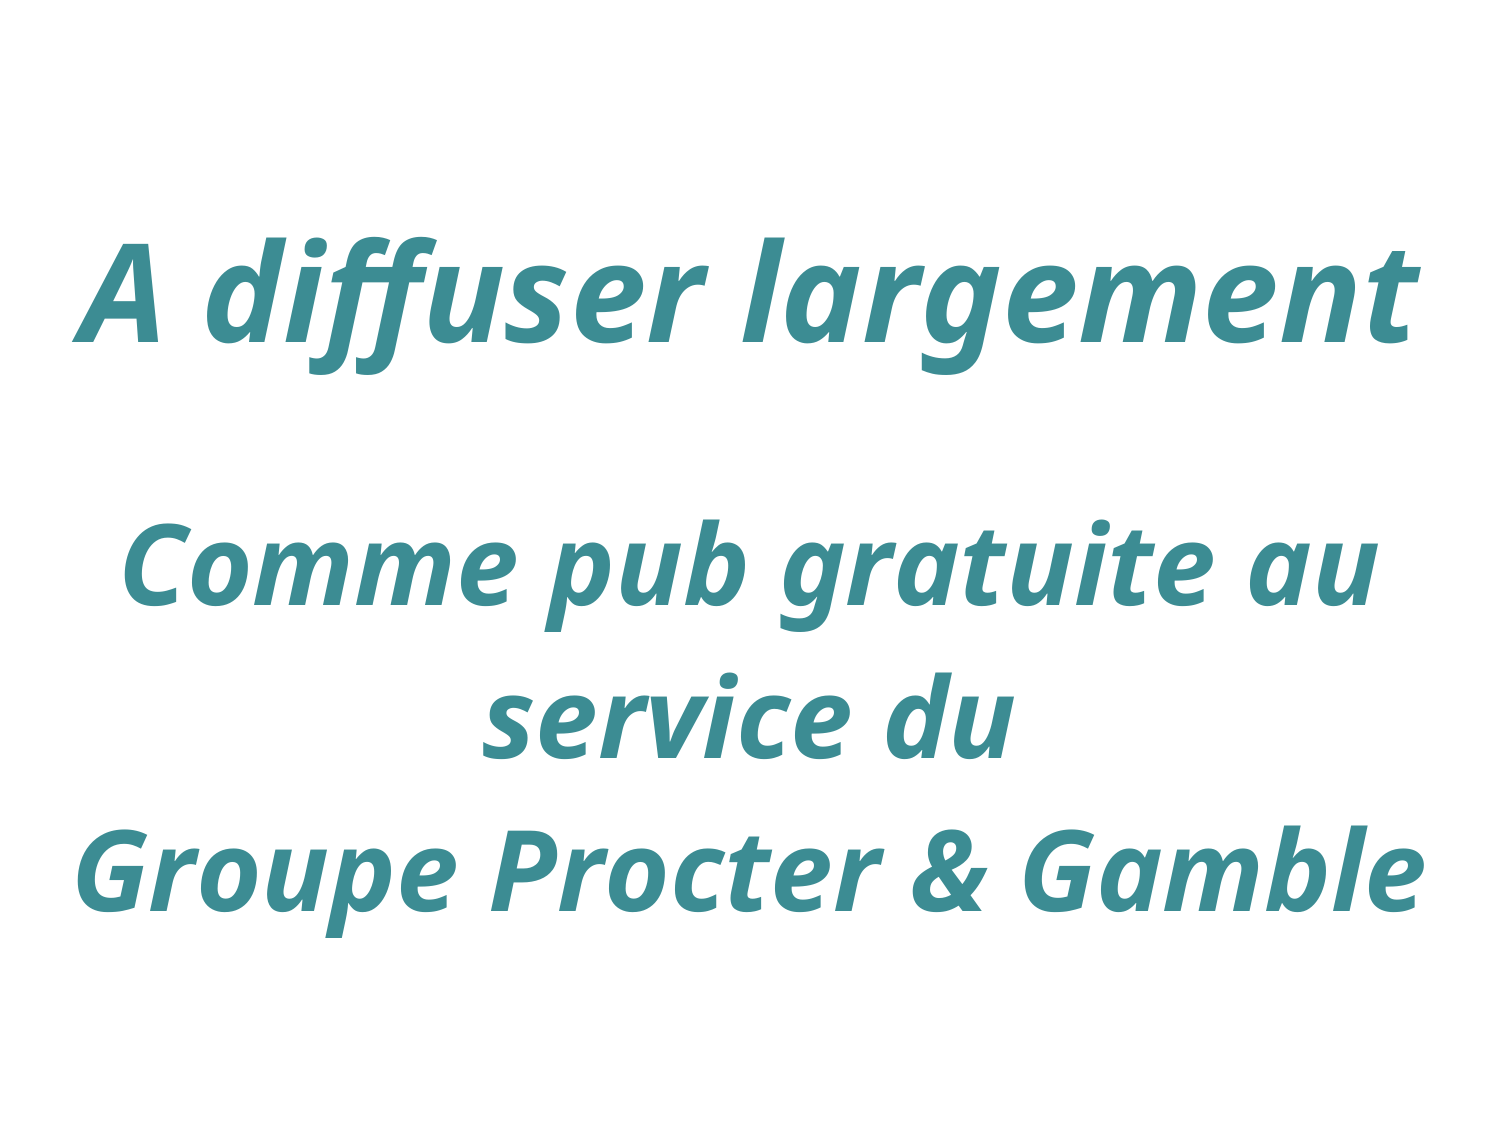

A diffuser largement
Comme pub gratuite au service du
Groupe Procter & Gamble